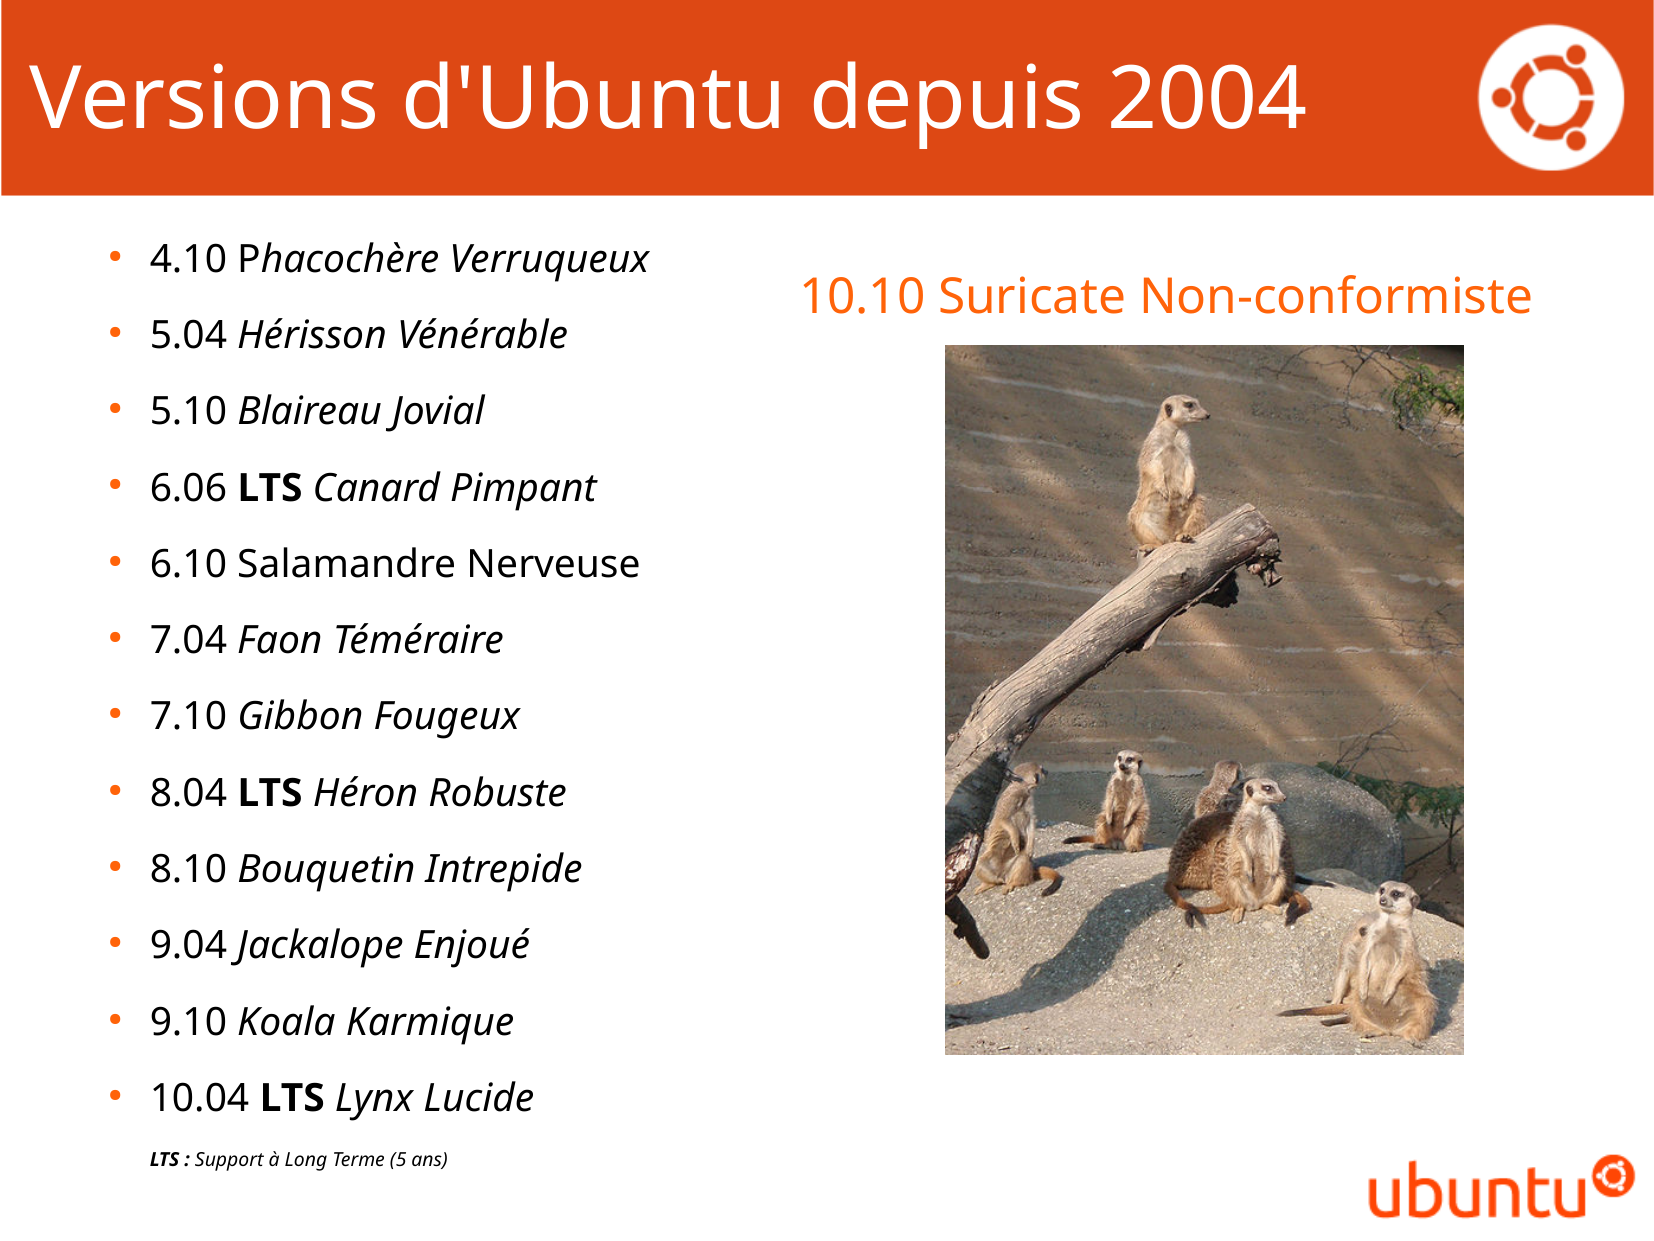

# Versions d'Ubuntu depuis 2004
4.10 Phacochère Verruqueux
5.04 Hérisson Vénérable
5.10 Blaireau Jovial
6.06 LTS Canard Pimpant
6.10 Salamandre Nerveuse
7.04 Faon Téméraire
7.10 Gibbon Fougeux
8.04 LTS Héron Robuste
8.10 Bouquetin Intrepide
9.04 Jackalope Enjoué
9.10 Koala Karmique
10.04 LTS Lynx Lucide
LTS : Support à Long Terme (5 ans)
10.10 Suricate Non-conformiste